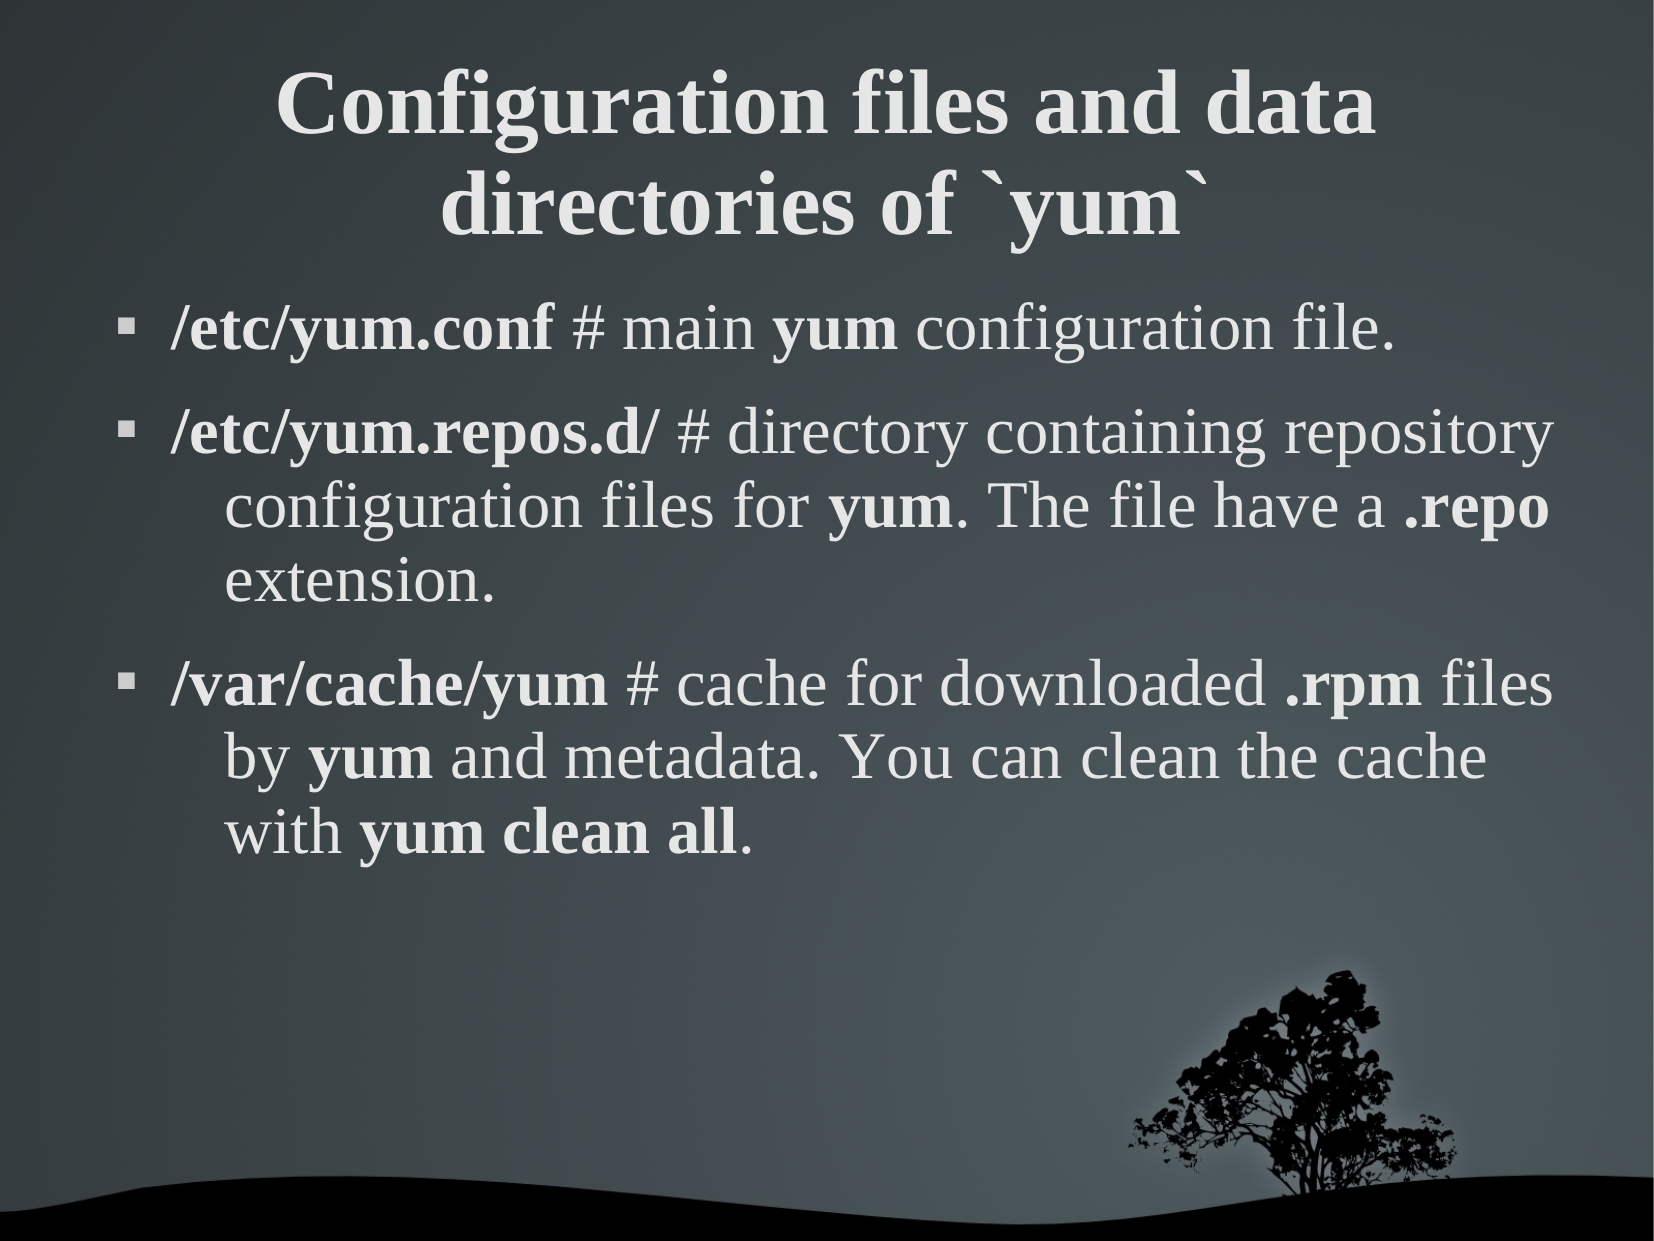

# Configuration files and data directories of `yum`
/etc/yum.conf # main yum configuration file.
/etc/yum.repos.d/ # directory containing repository configuration files for yum. The file have a .repo extension.
/var/cache/yum # cache for downloaded .rpm files by yum and metadata. You can clean the cache with yum clean all.